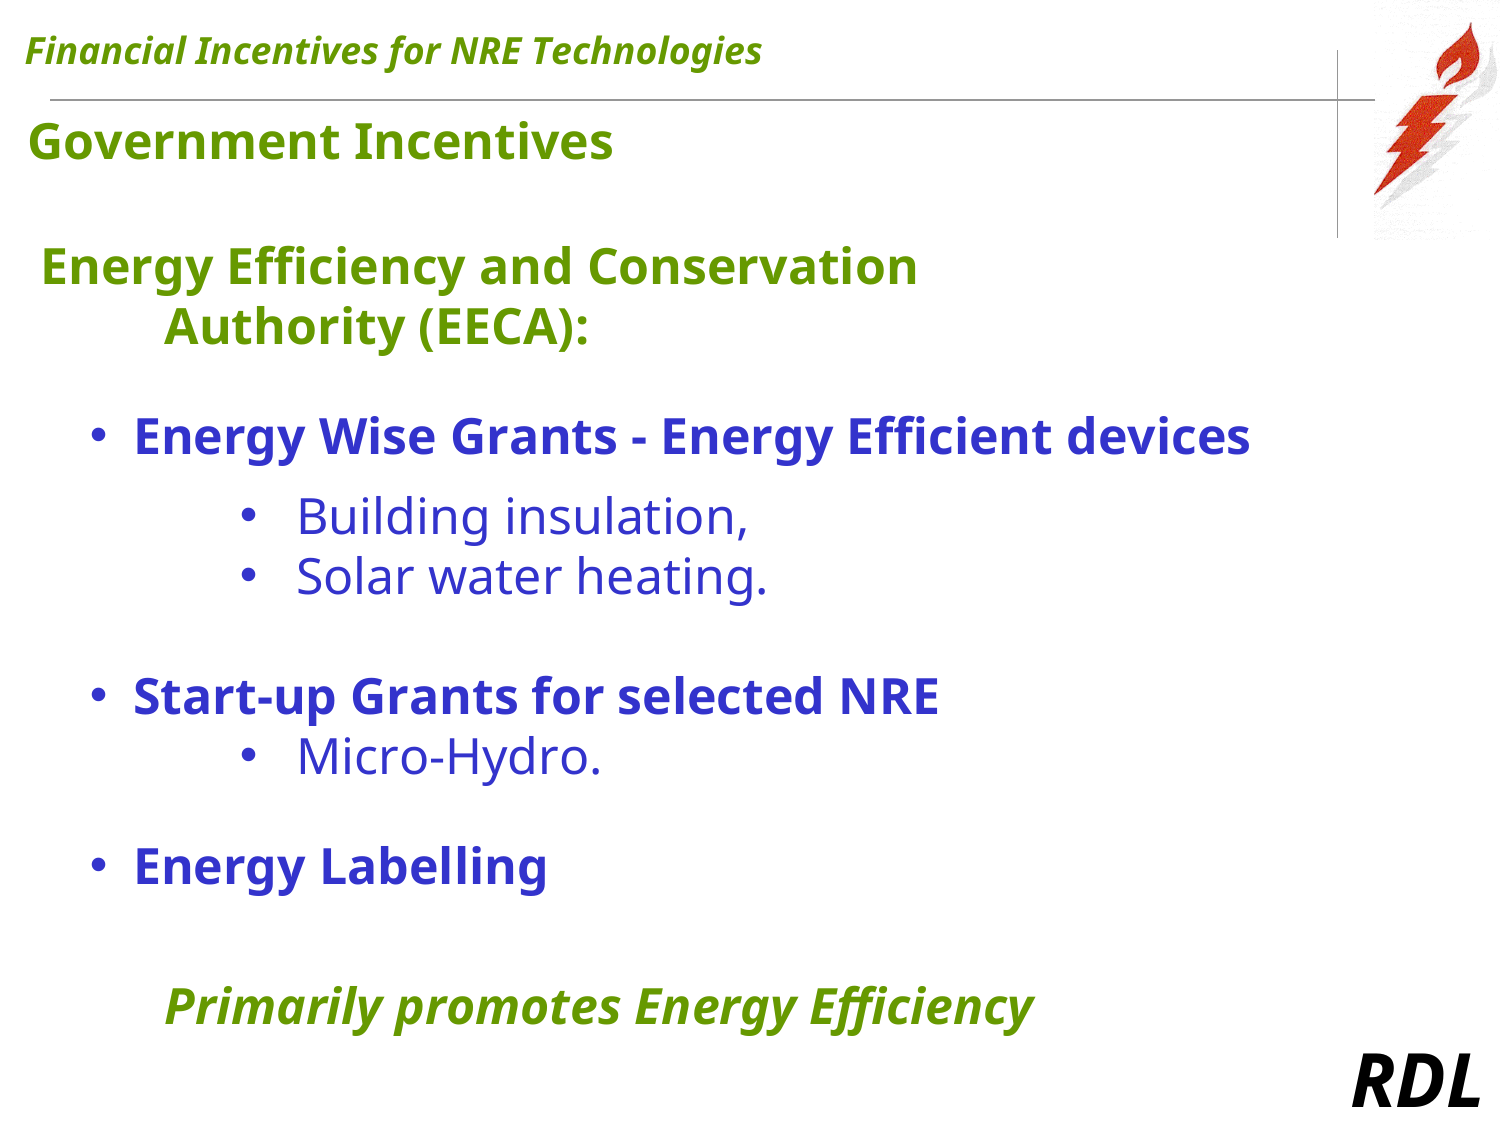

# Financial Incentives for NRE Technologies
 Government Incentives
 Energy Efficiency and Conservation
	Authority (EECA):
 Energy Wise Grants - Energy Efficient devices
 Building insulation,
 Solar water heating.
 Start-up Grants for selected NRE
 Micro-Hydro.
 Energy Labelling
Primarily promotes Energy Efficiency
RDL